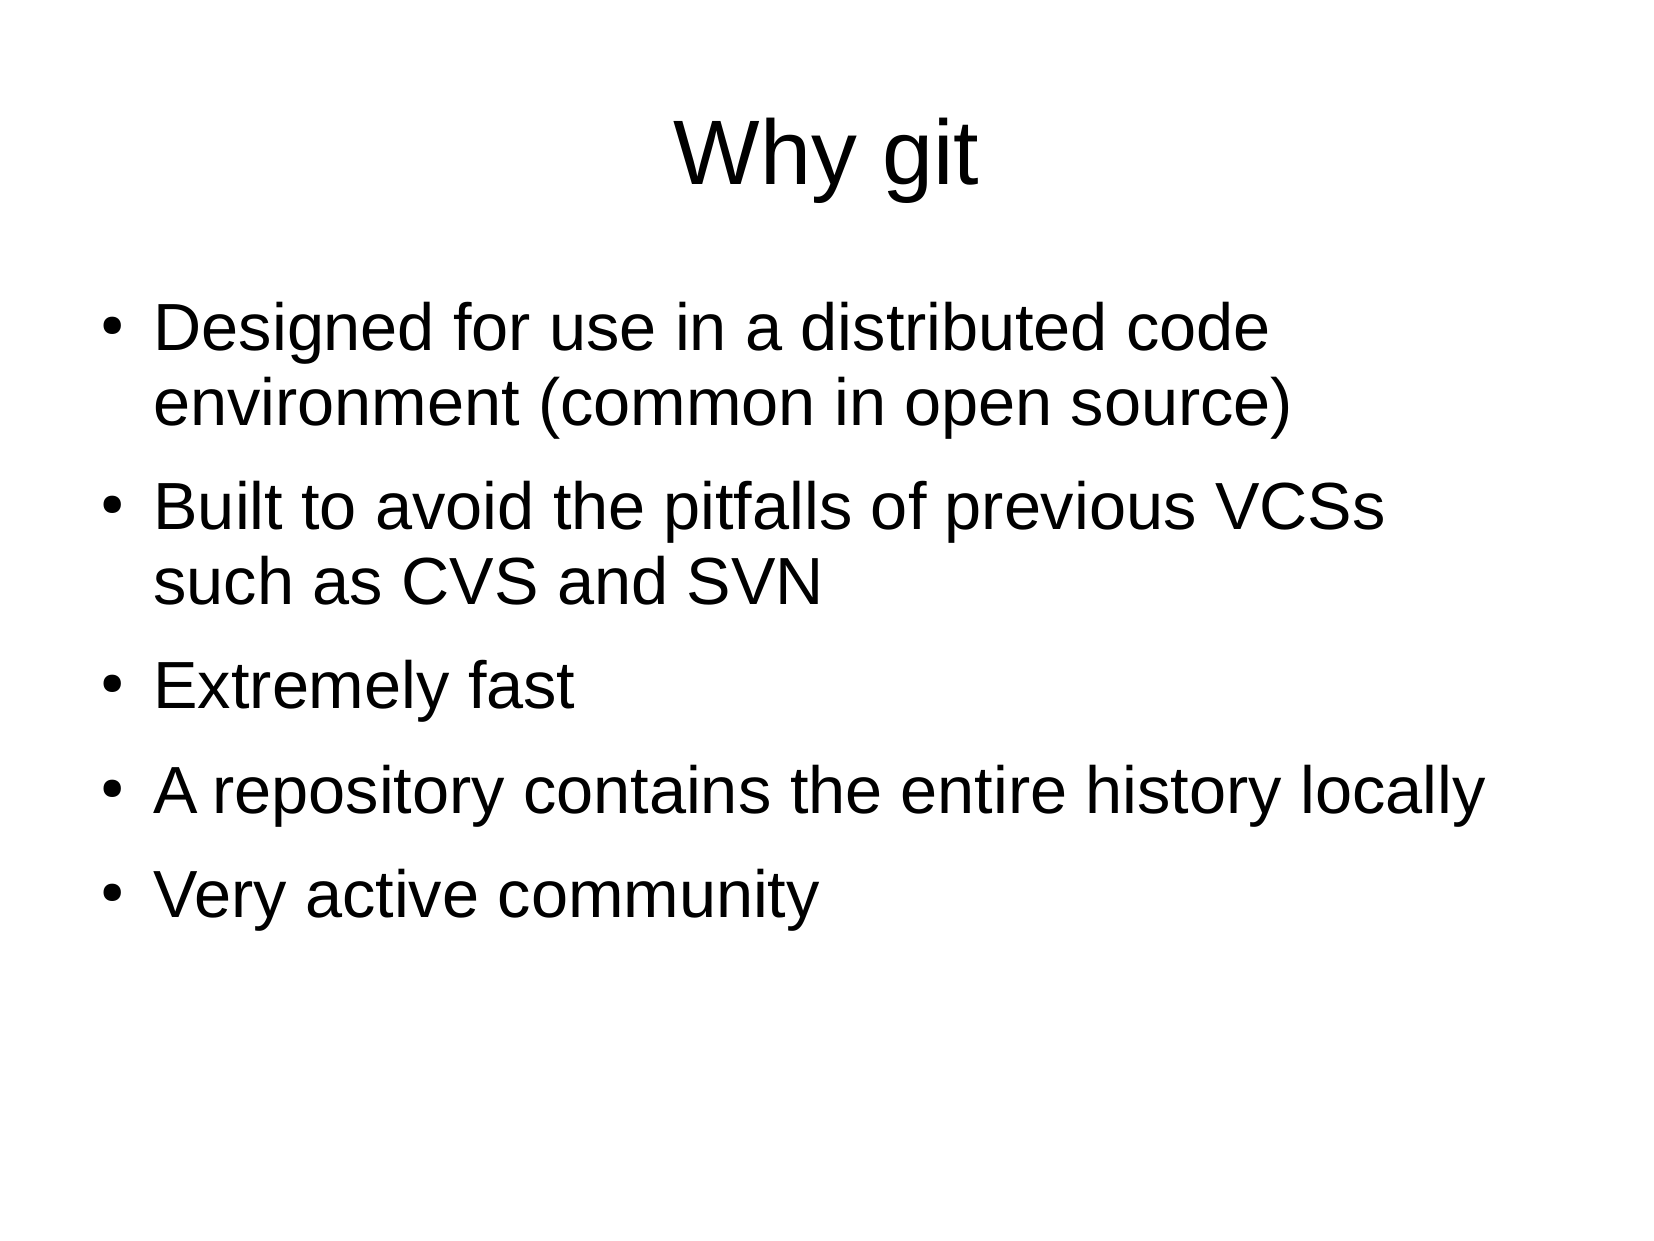

# Why git
Designed for use in a distributed code environment (common in open source)
Built to avoid the pitfalls of previous VCSs such as CVS and SVN
Extremely fast
A repository contains the entire history locally
Very active community